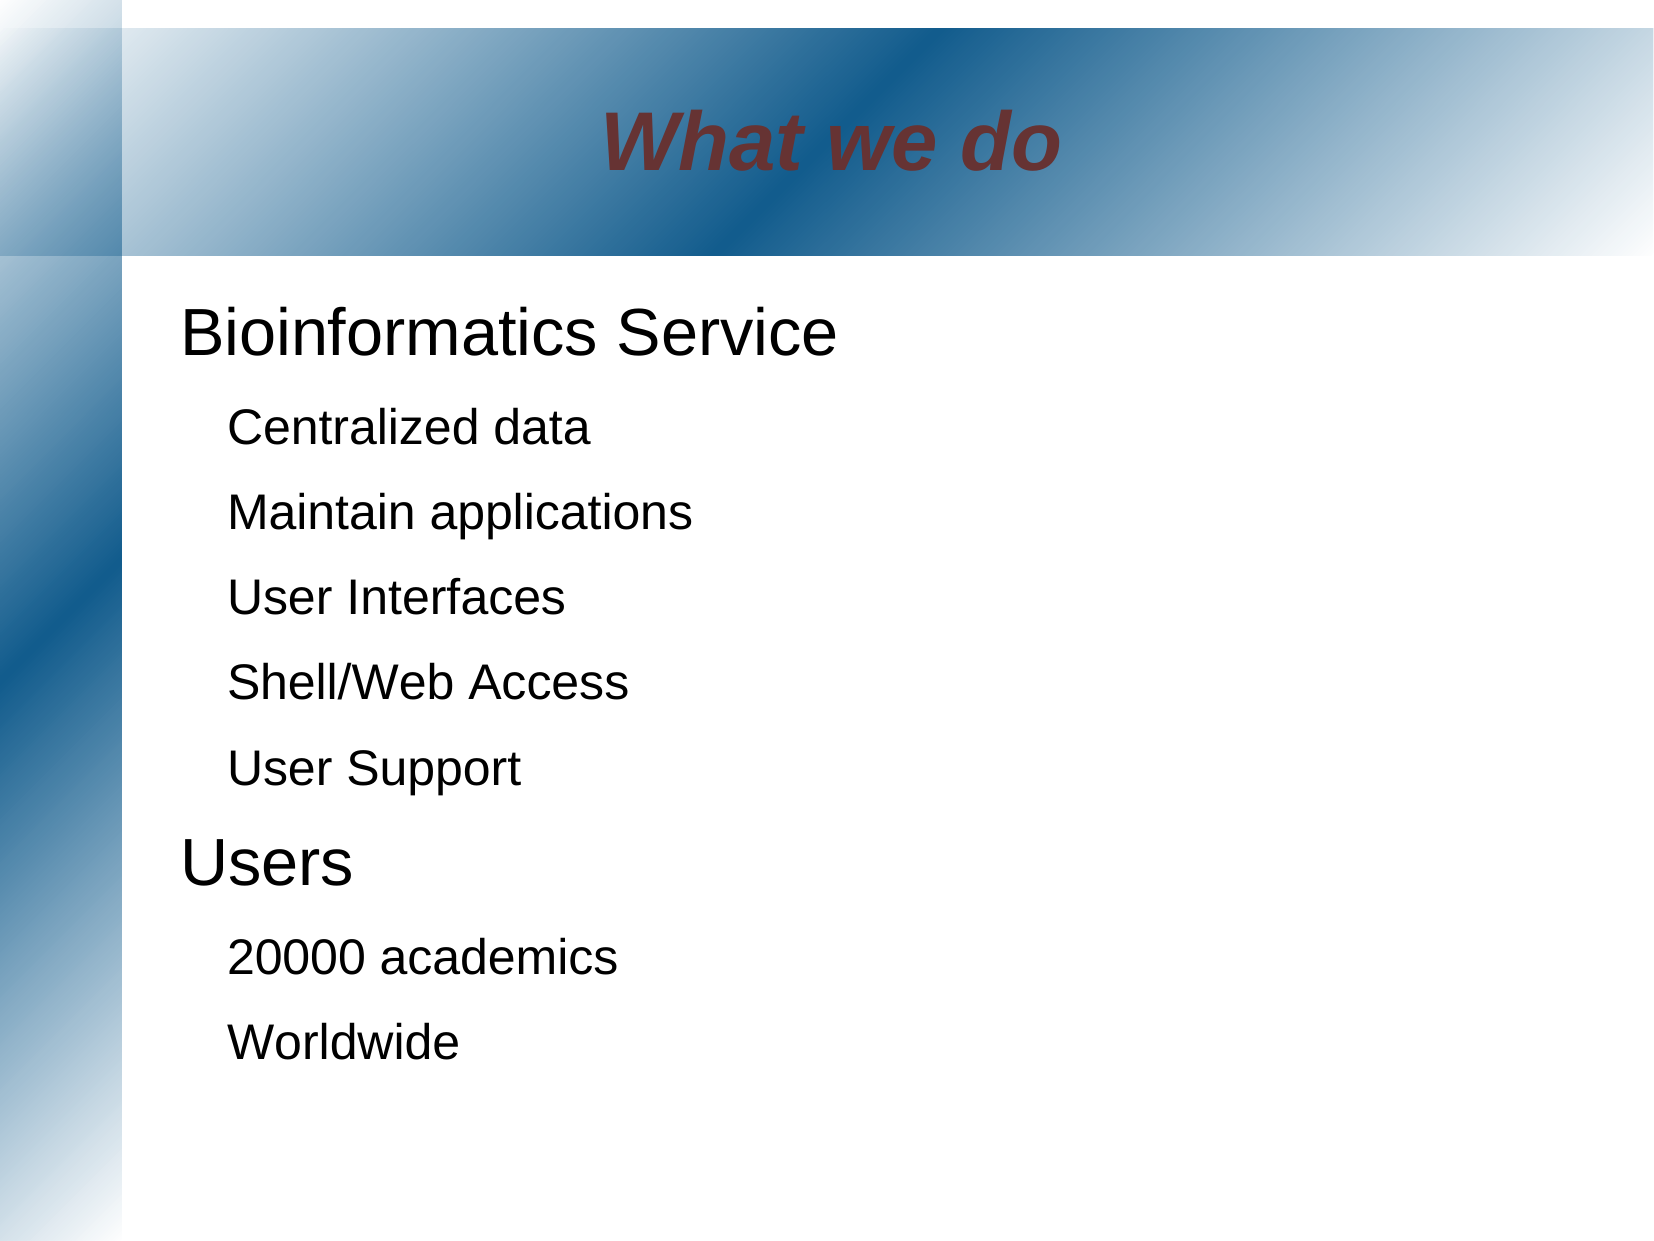

# What we do
Bioinformatics Service
Centralized data
Maintain applications
User Interfaces
Shell/Web Access
User Support
Users
20000 academics
Worldwide